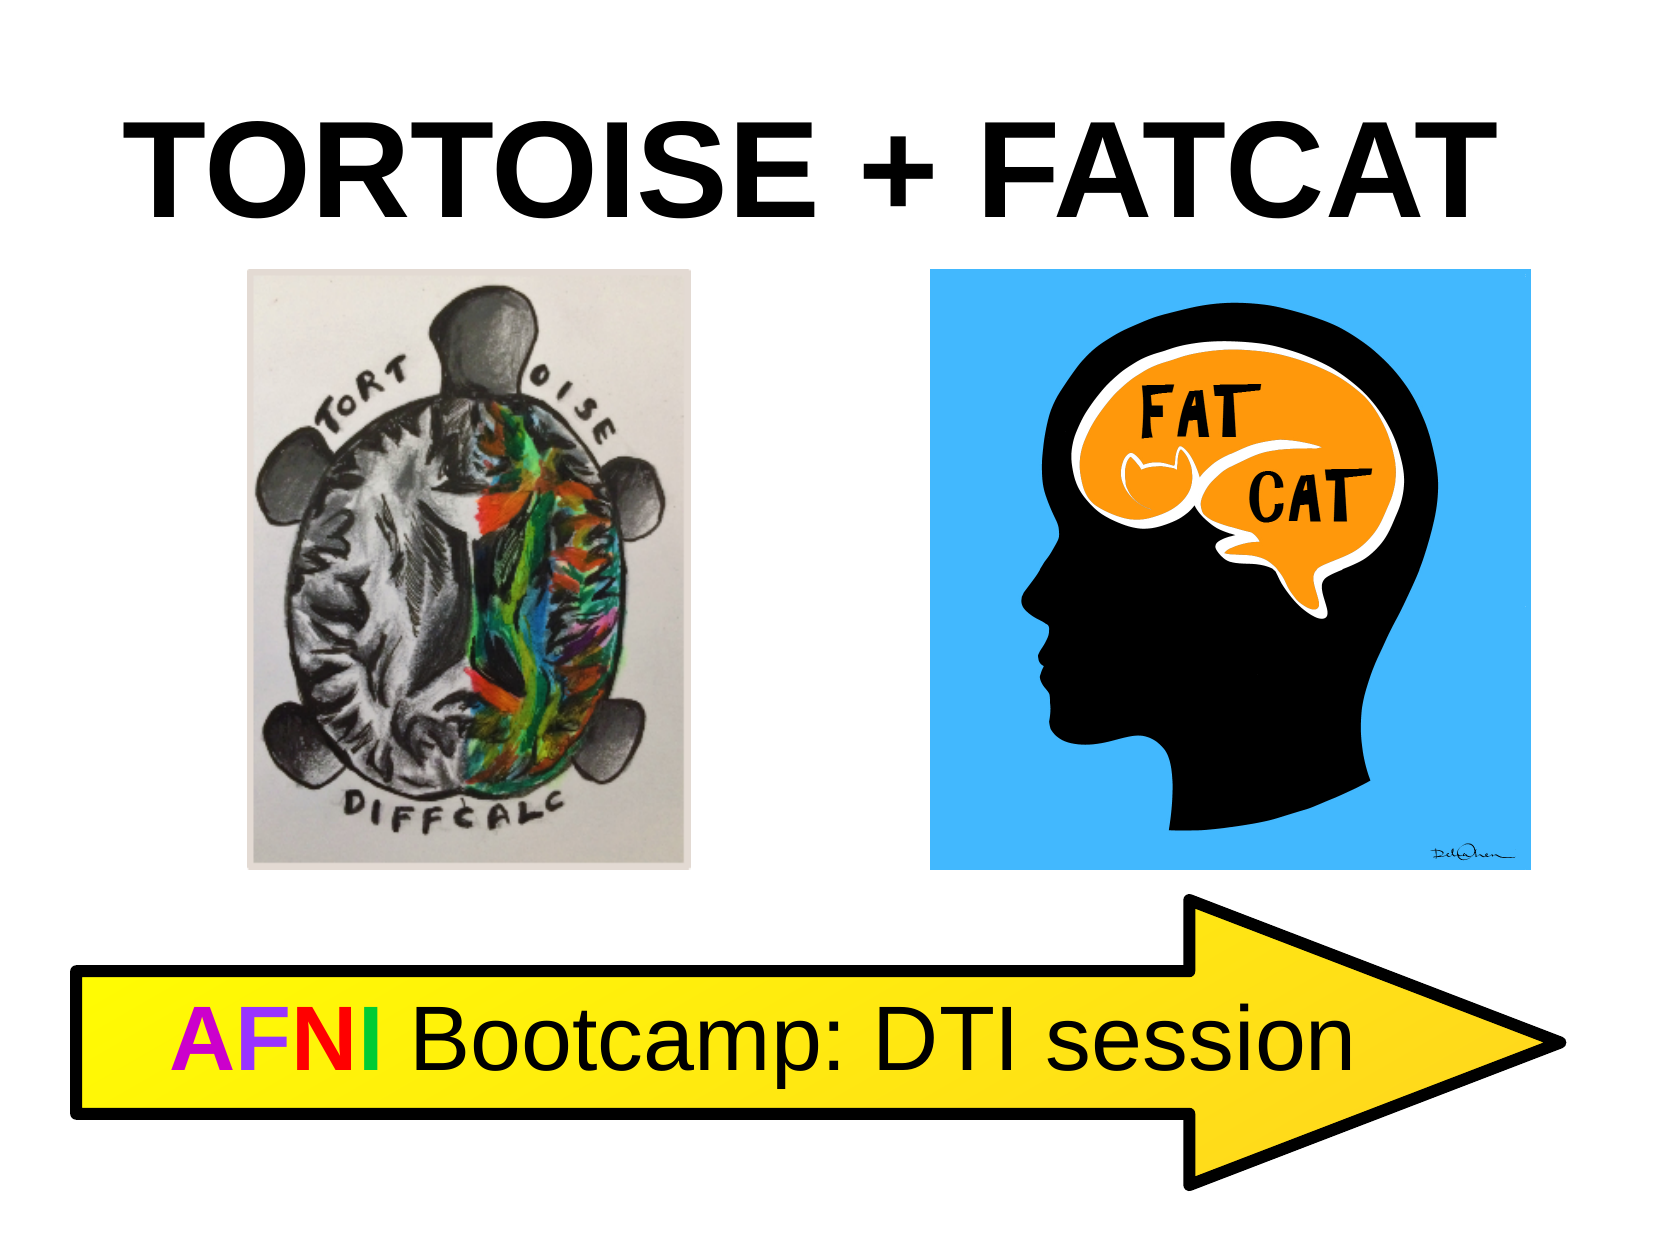

TORTOISE + FATCAT
AFNI Bootcamp: DTI session